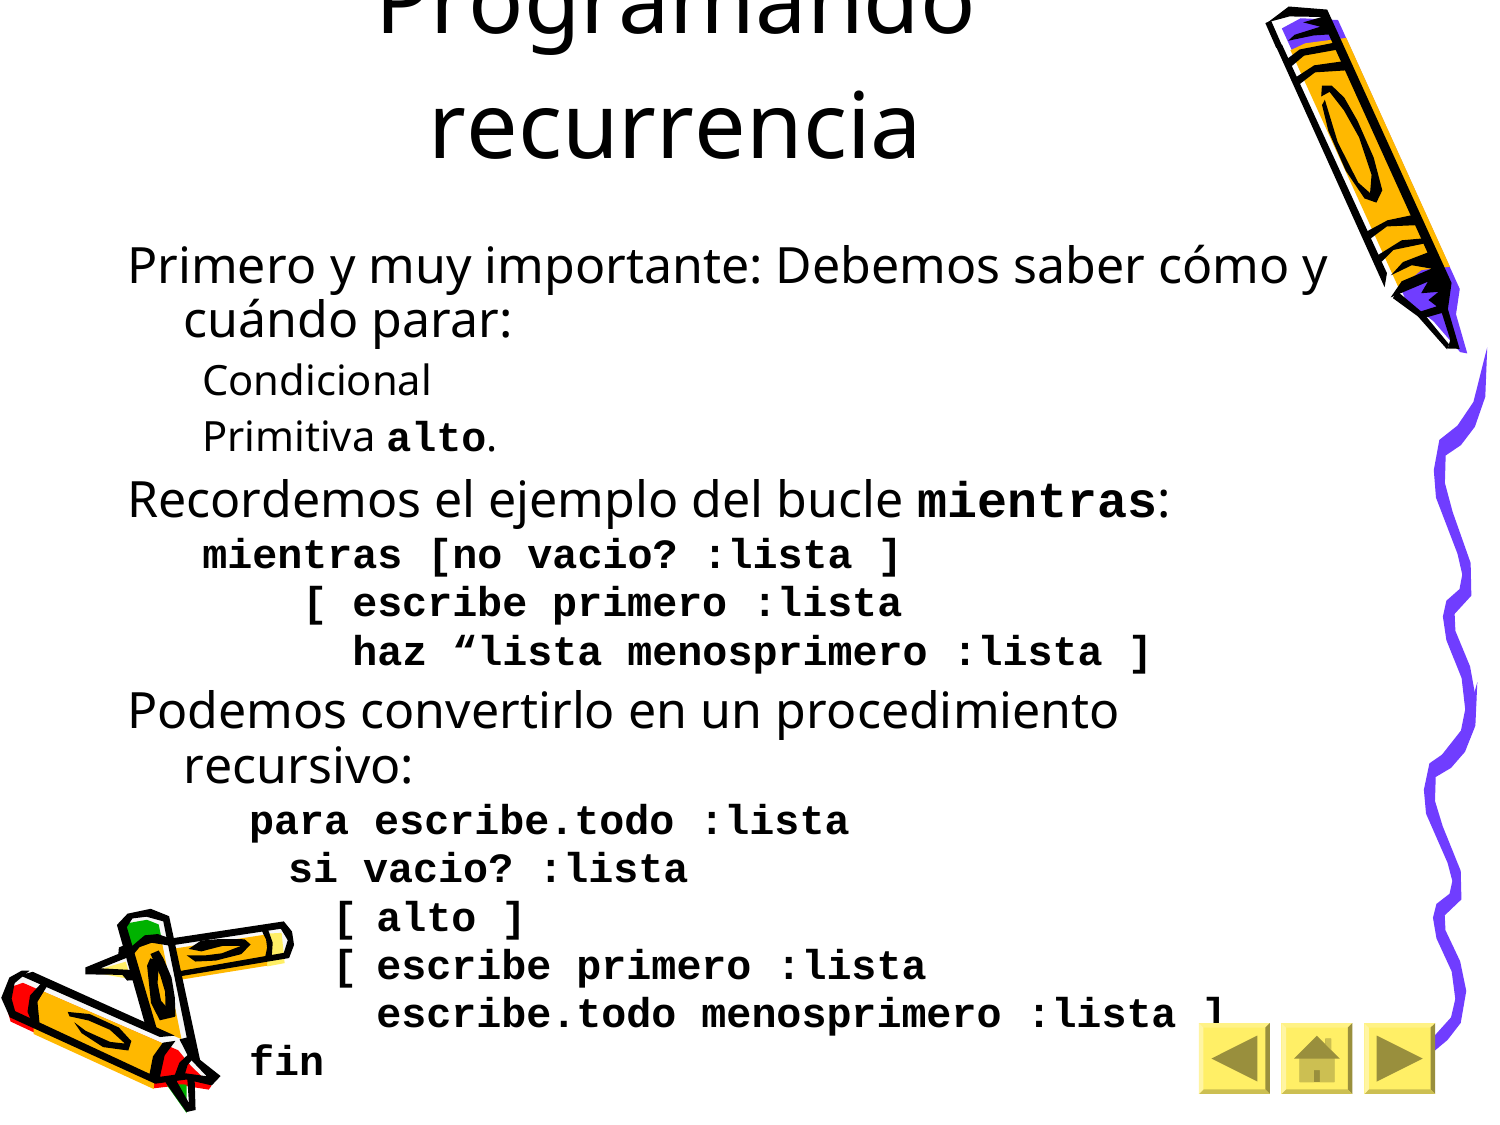

# Programando recurrencia
Primero y muy importante: Debemos saber cómo y cuándo parar:
Condicional
Primitiva alto.
Recordemos el ejemplo del bucle mientras:
mientras [no vacio? :lista ]
 [ escribe primero :lista
 haz “lista menosprimero :lista ]
Podemos convertirlo en un procedimiento recursivo:
	para escribe.todo :lista
		si vacio? :lista
			[	alto ]
			[	escribe primero :lista
				escribe.todo menosprimero :lista ]
	fin